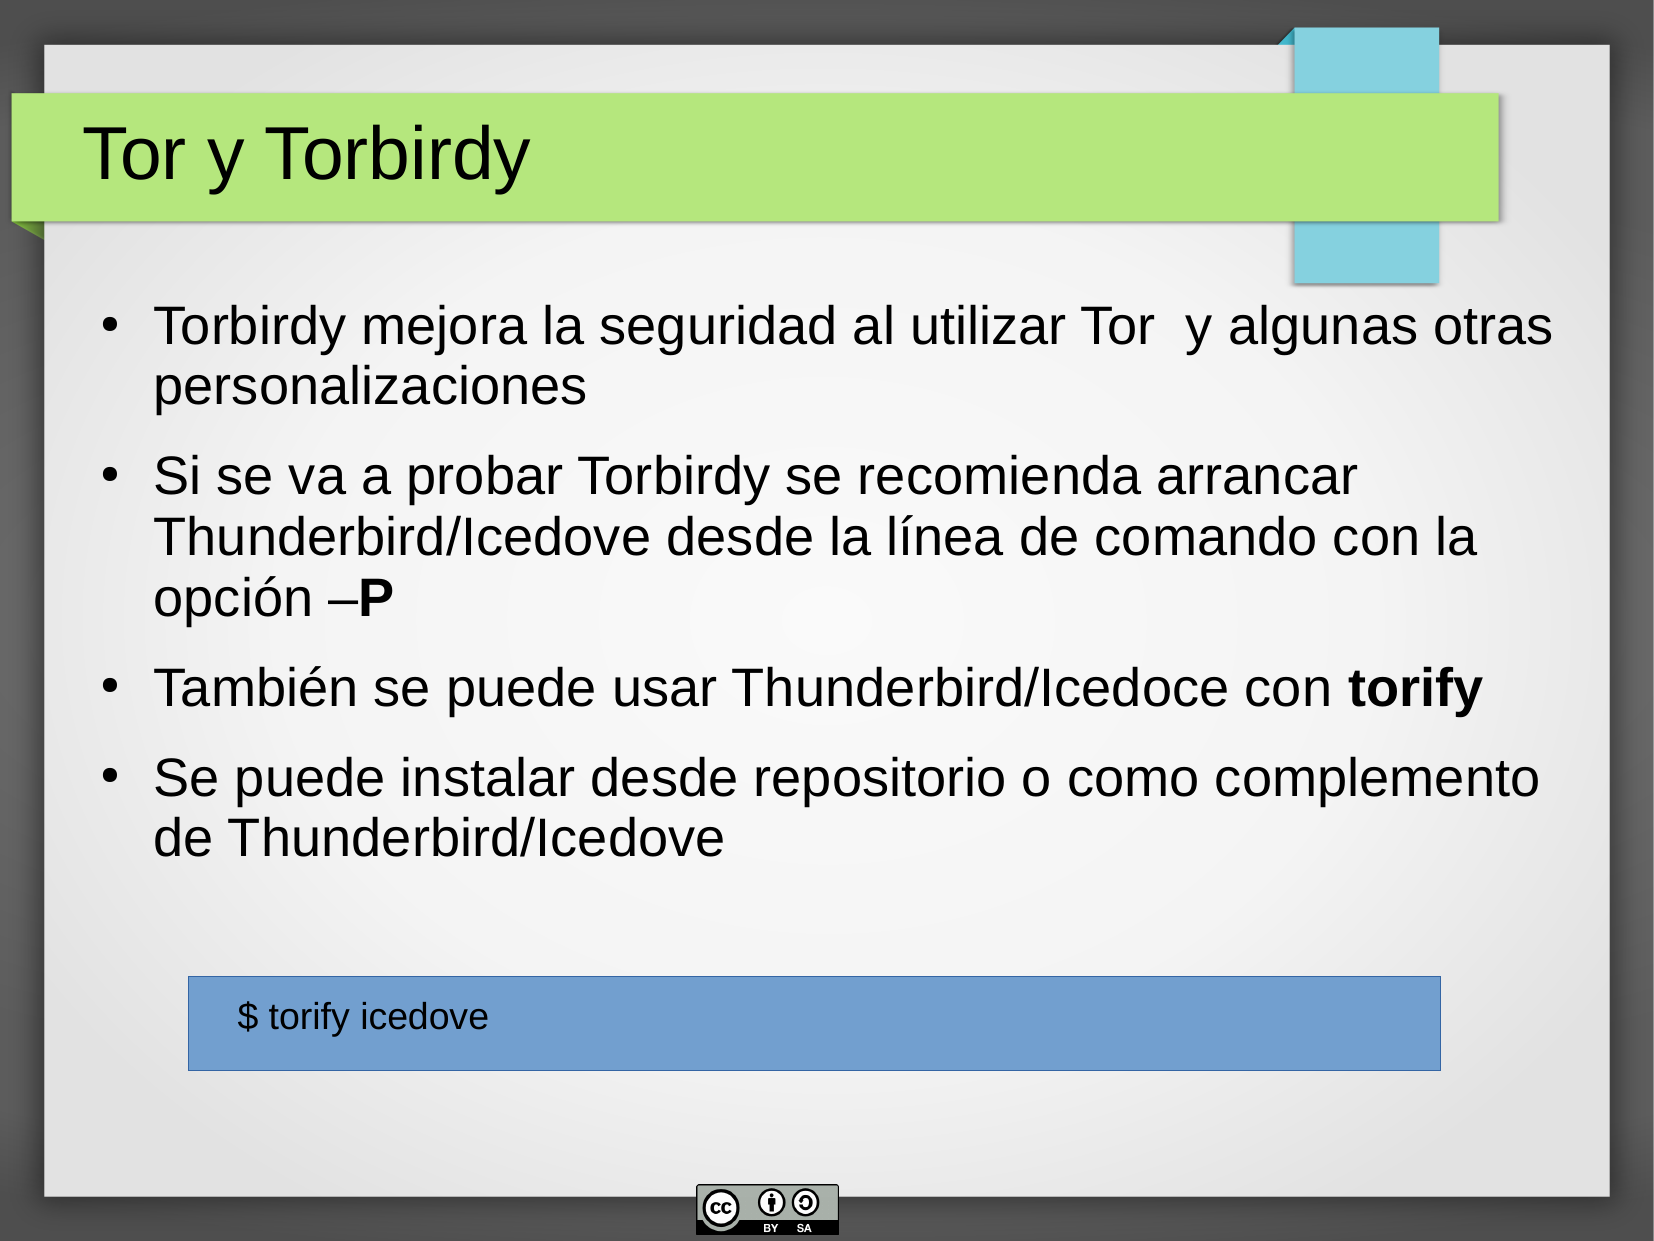

# Tor y Torbirdy
Torbirdy mejora la seguridad al utilizar Tor y algunas otras personalizaciones
Si se va a probar Torbirdy se recomienda arrancar Thunderbird/Icedove desde la línea de comando con la opción –P
También se puede usar Thunderbird/Icedoce con torify
Se puede instalar desde repositorio o como complemento de Thunderbird/Icedove
$ torify icedove